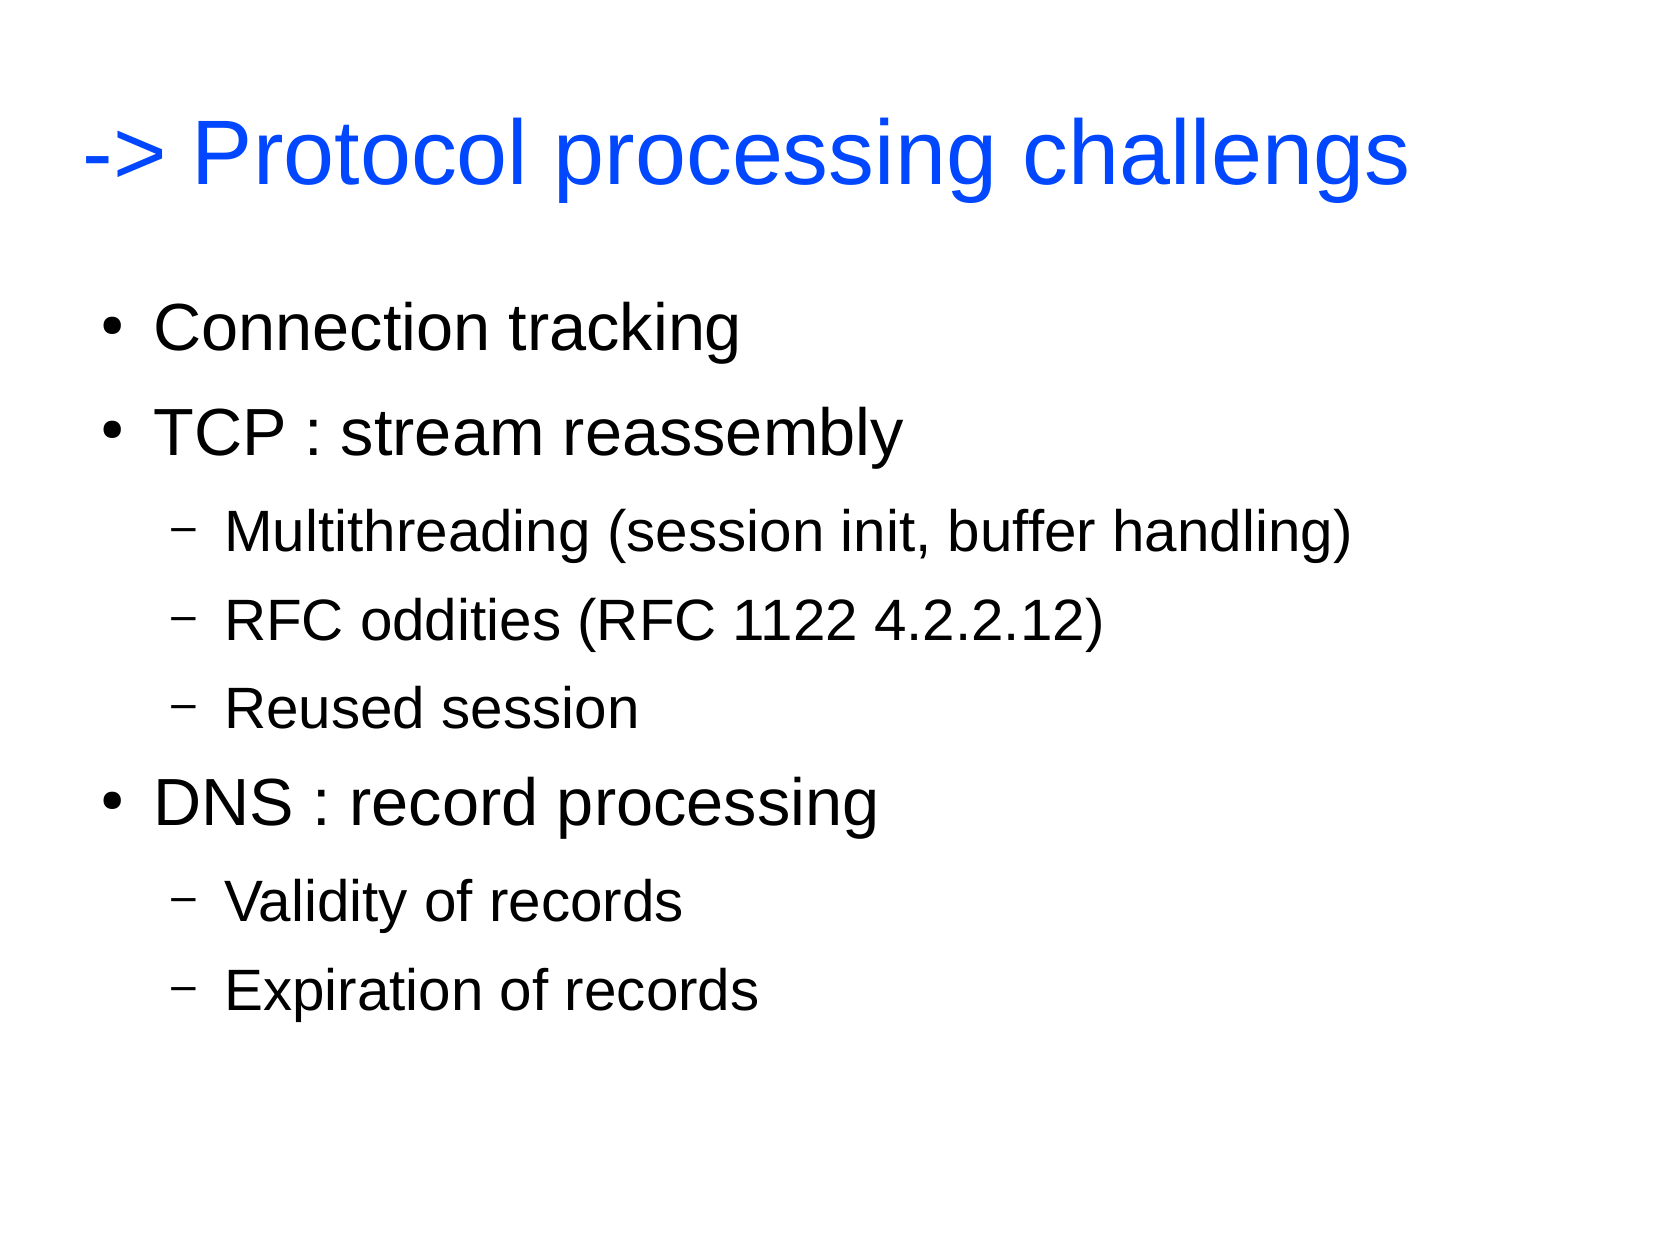

# -> Protocol processing challengs
Connection tracking
TCP : stream reassembly
Multithreading (session init, buffer handling)
RFC oddities (RFC 1122 4.2.2.12)
Reused session
DNS : record processing
Validity of records
Expiration of records